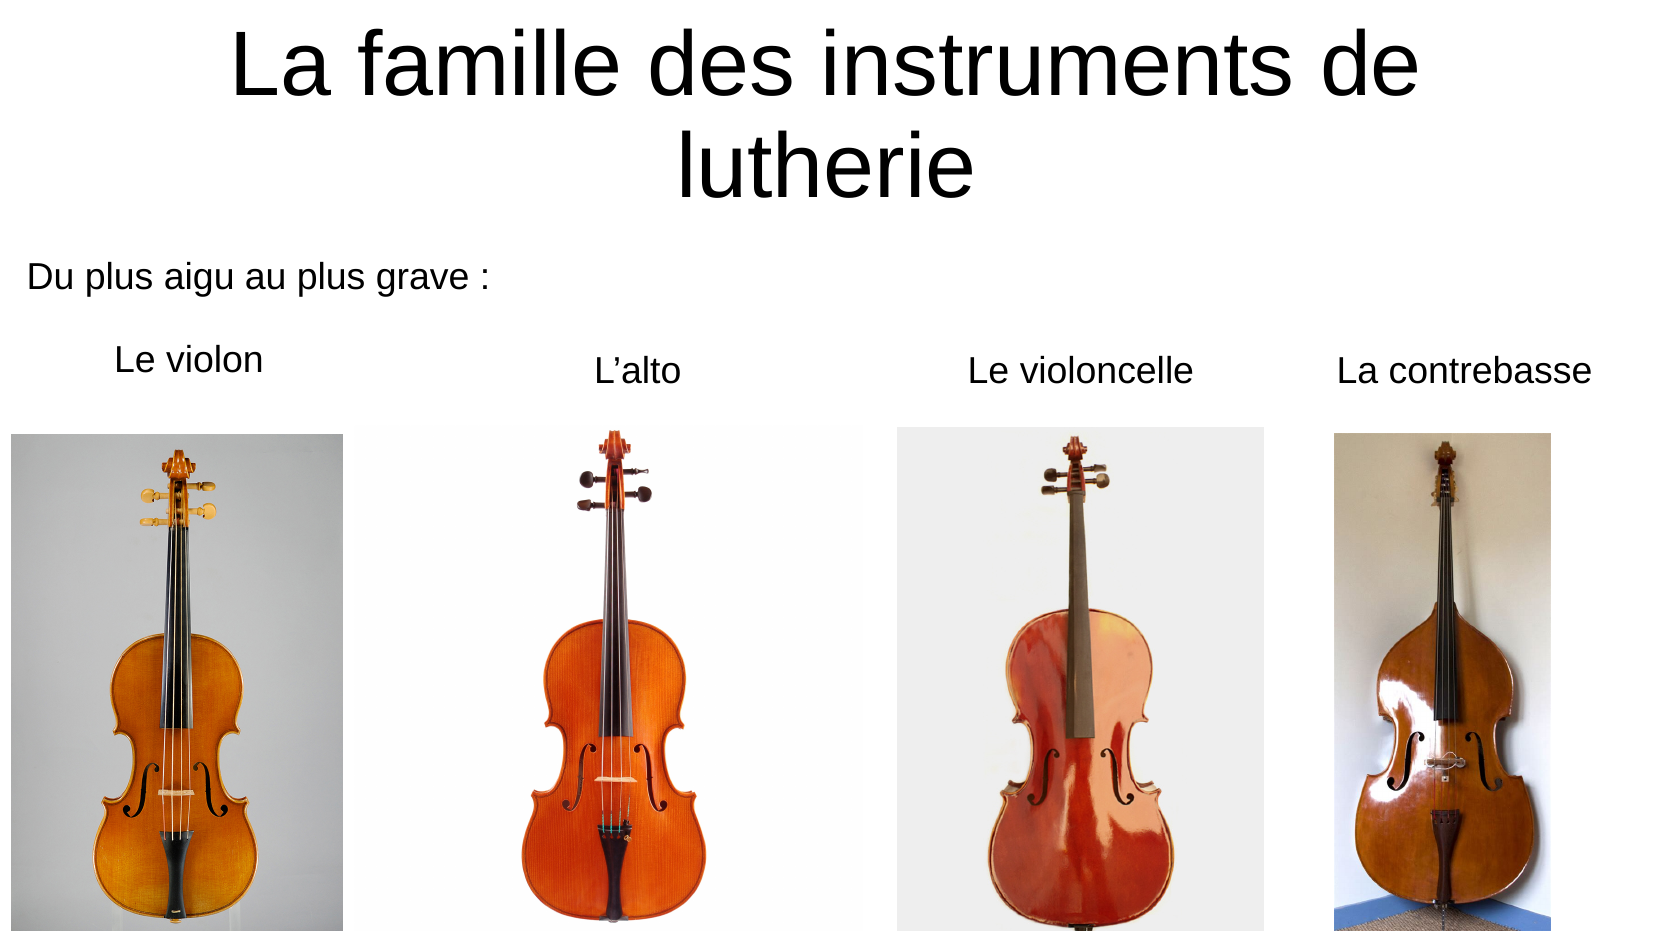

# La famille des instruments de lutherie
Du plus aigu au plus grave :
Le violon
L’alto
Le violoncelle
La contrebasse